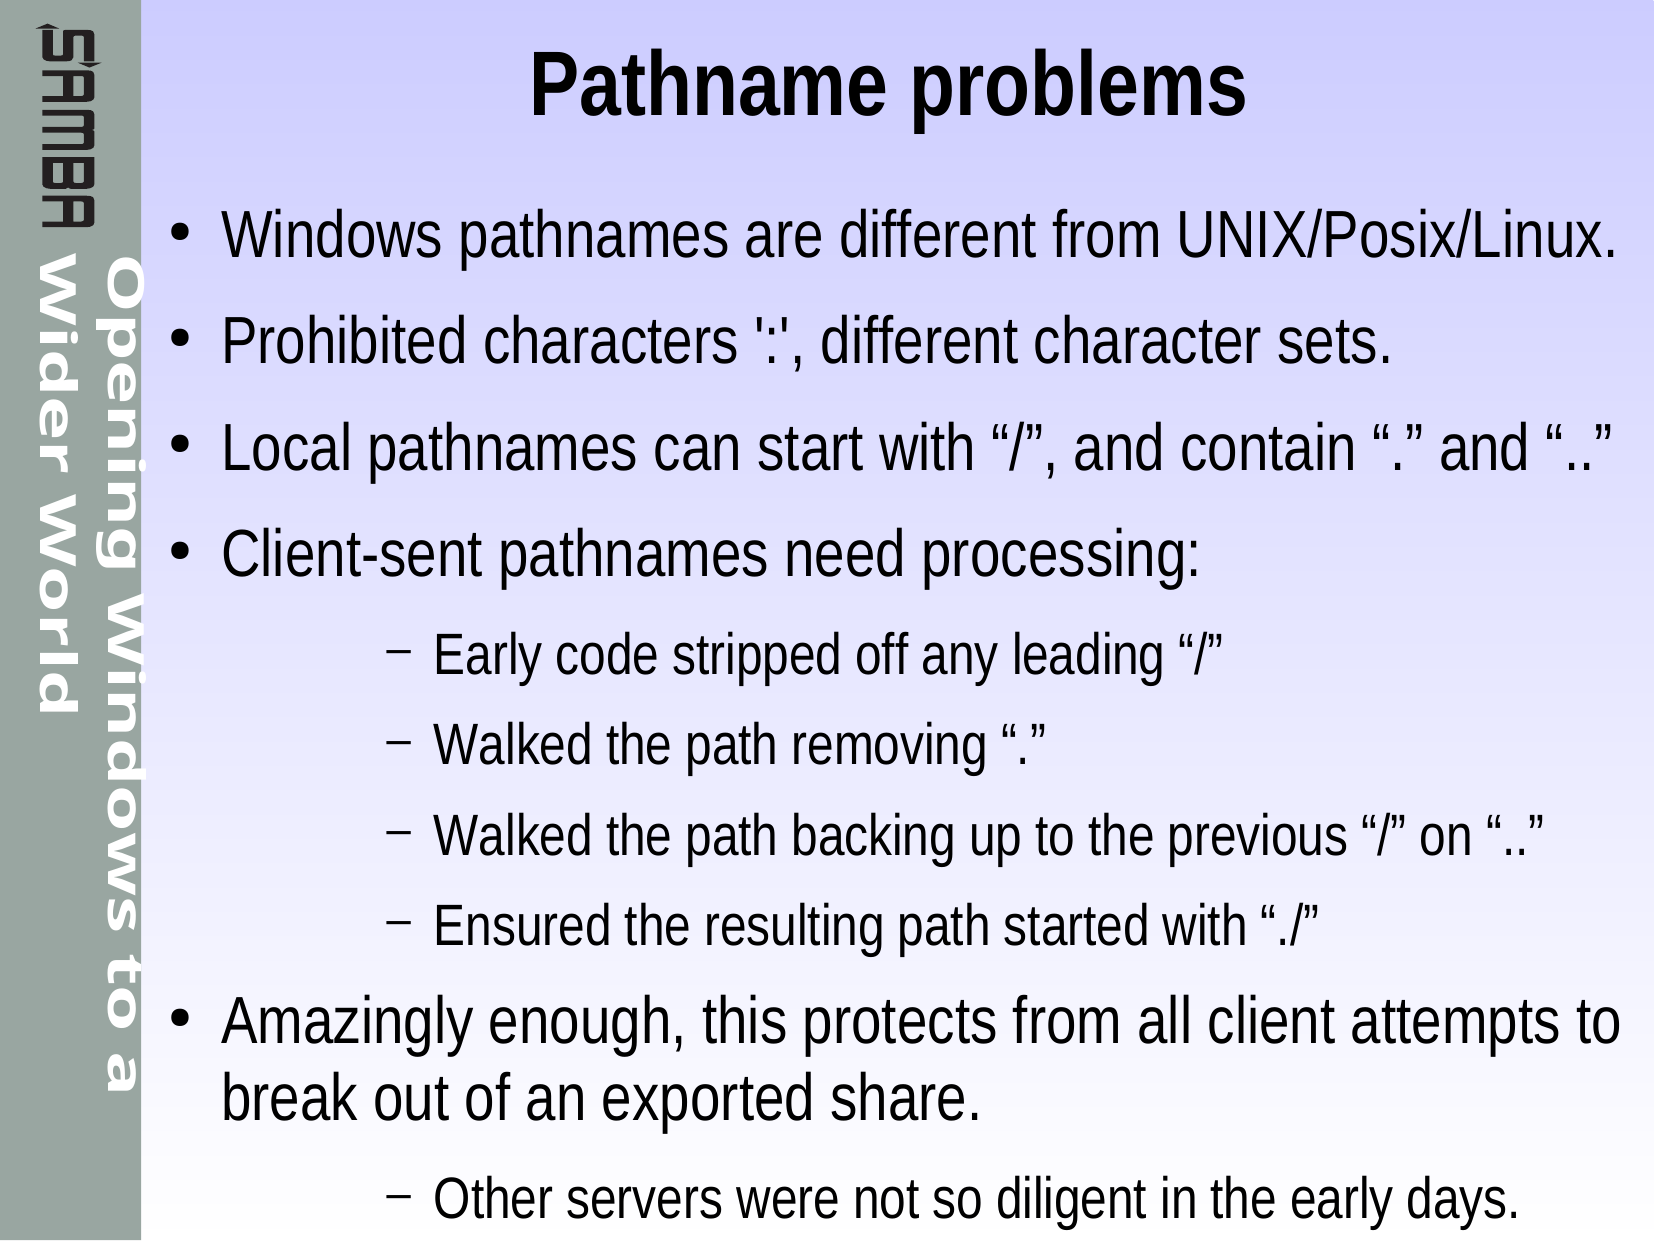

# Pathname problems
Windows pathnames are different from UNIX/Posix/Linux.
Prohibited characters ':', different character sets.
Local pathnames can start with “/”, and contain “.” and “..”
Client-sent pathnames need processing:
Early code stripped off any leading “/”
Walked the path removing “.”
Walked the path backing up to the previous “/” on “..”
Ensured the resulting path started with “./”
Amazingly enough, this protects from all client attempts to break out of an exported share.
Other servers were not so diligent in the early days.